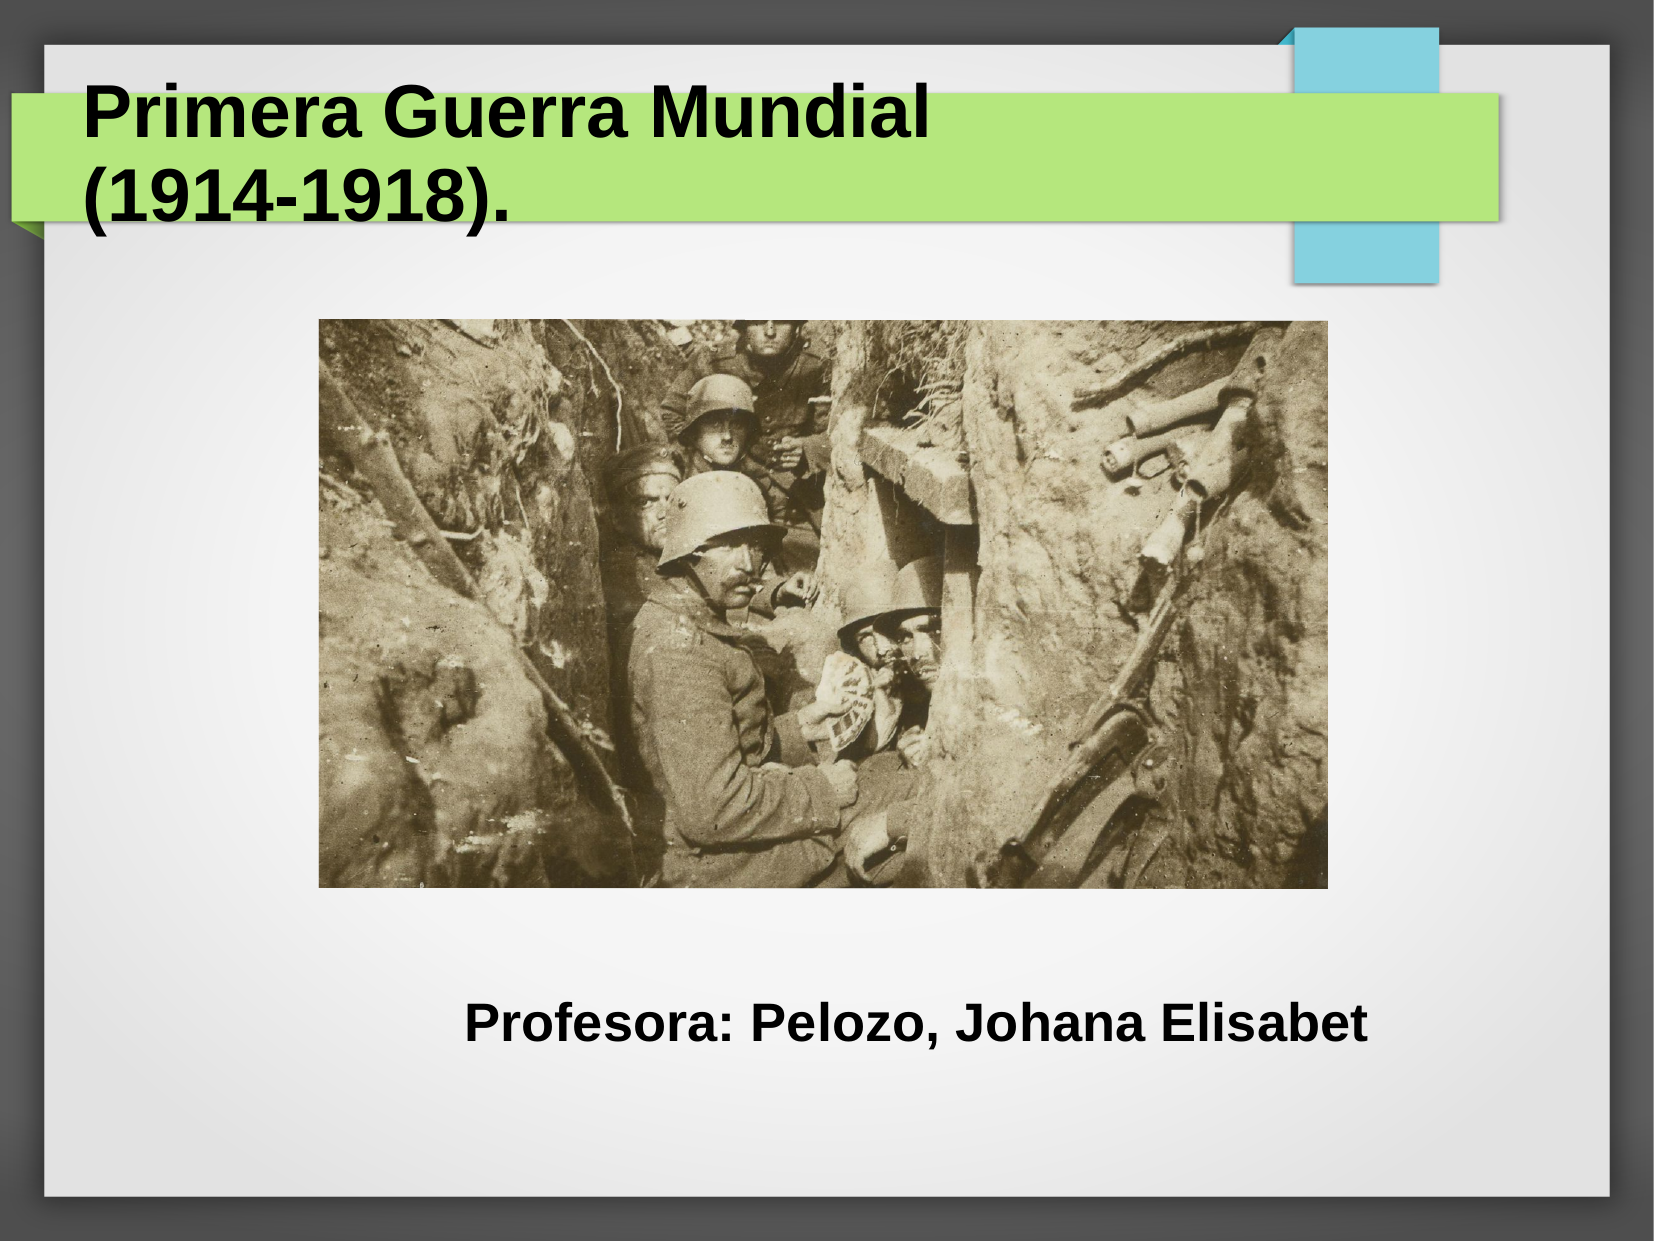

# Primera Guerra Mundial (1914-1918).
Profesora: Pelozo, Johana Elisabet